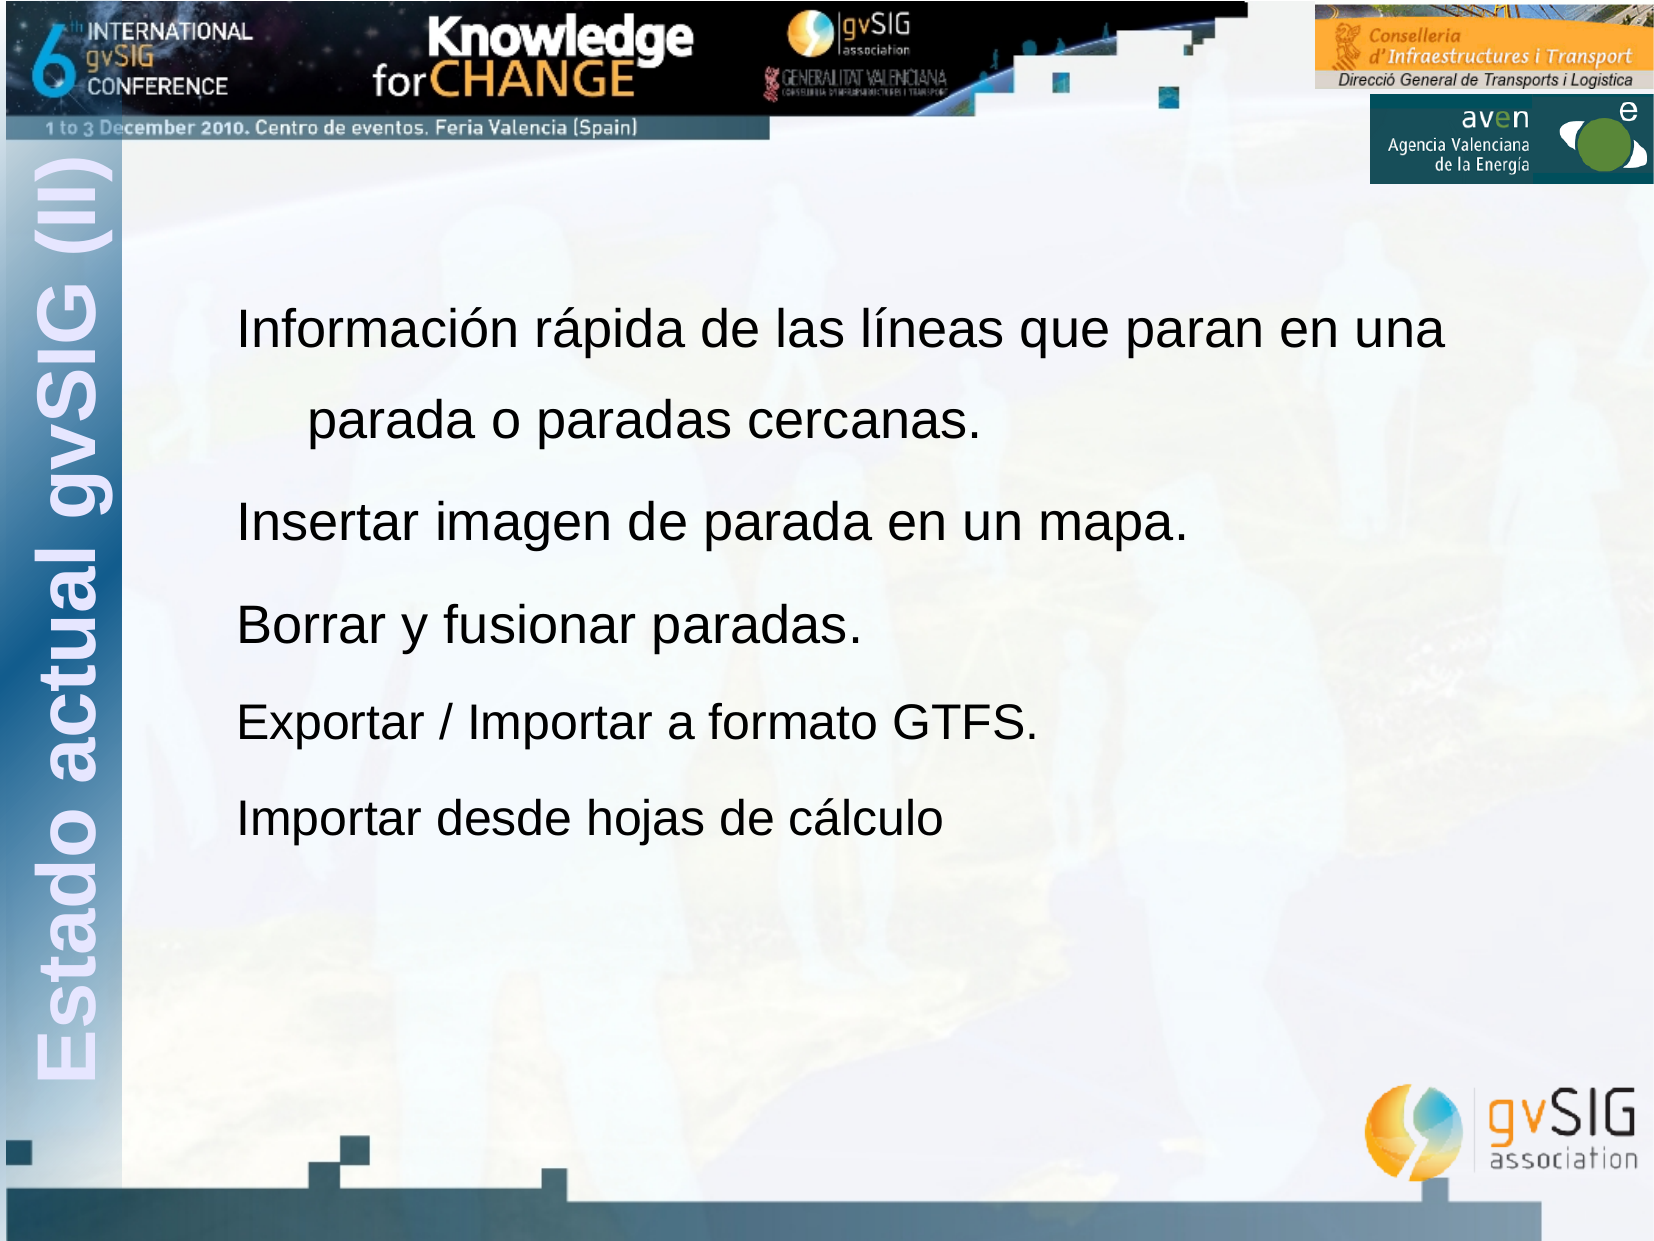

Información rápida de las líneas que paran en una parada o paradas cercanas.
Insertar imagen de parada en un mapa.
Borrar y fusionar paradas.
Exportar / Importar a formato GTFS.
Importar desde hojas de cálculo
# Estado actual gvSIG (II)